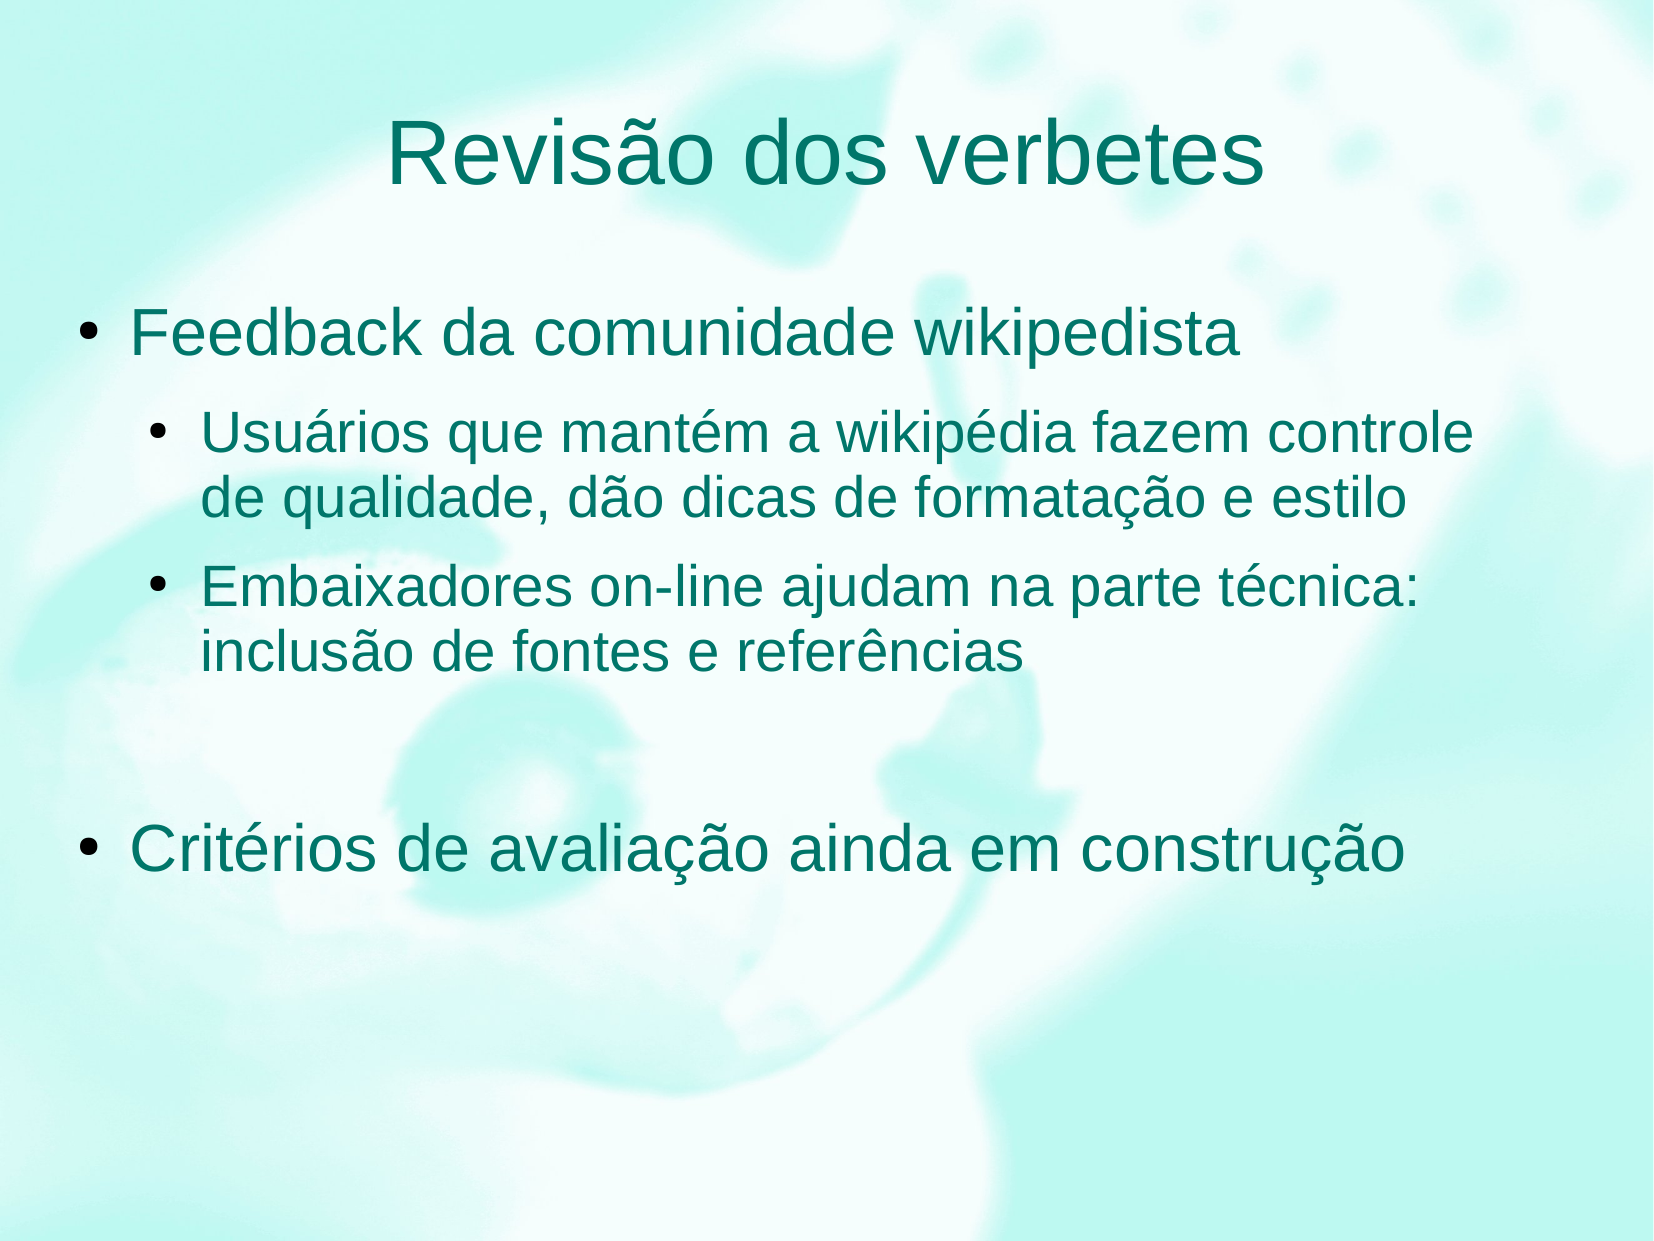

# Revisão dos verbetes
Feedback da comunidade wikipedista
Usuários que mantém a wikipédia fazem controle de qualidade, dão dicas de formatação e estilo
Embaixadores on-line ajudam na parte técnica: inclusão de fontes e referências
Critérios de avaliação ainda em construção